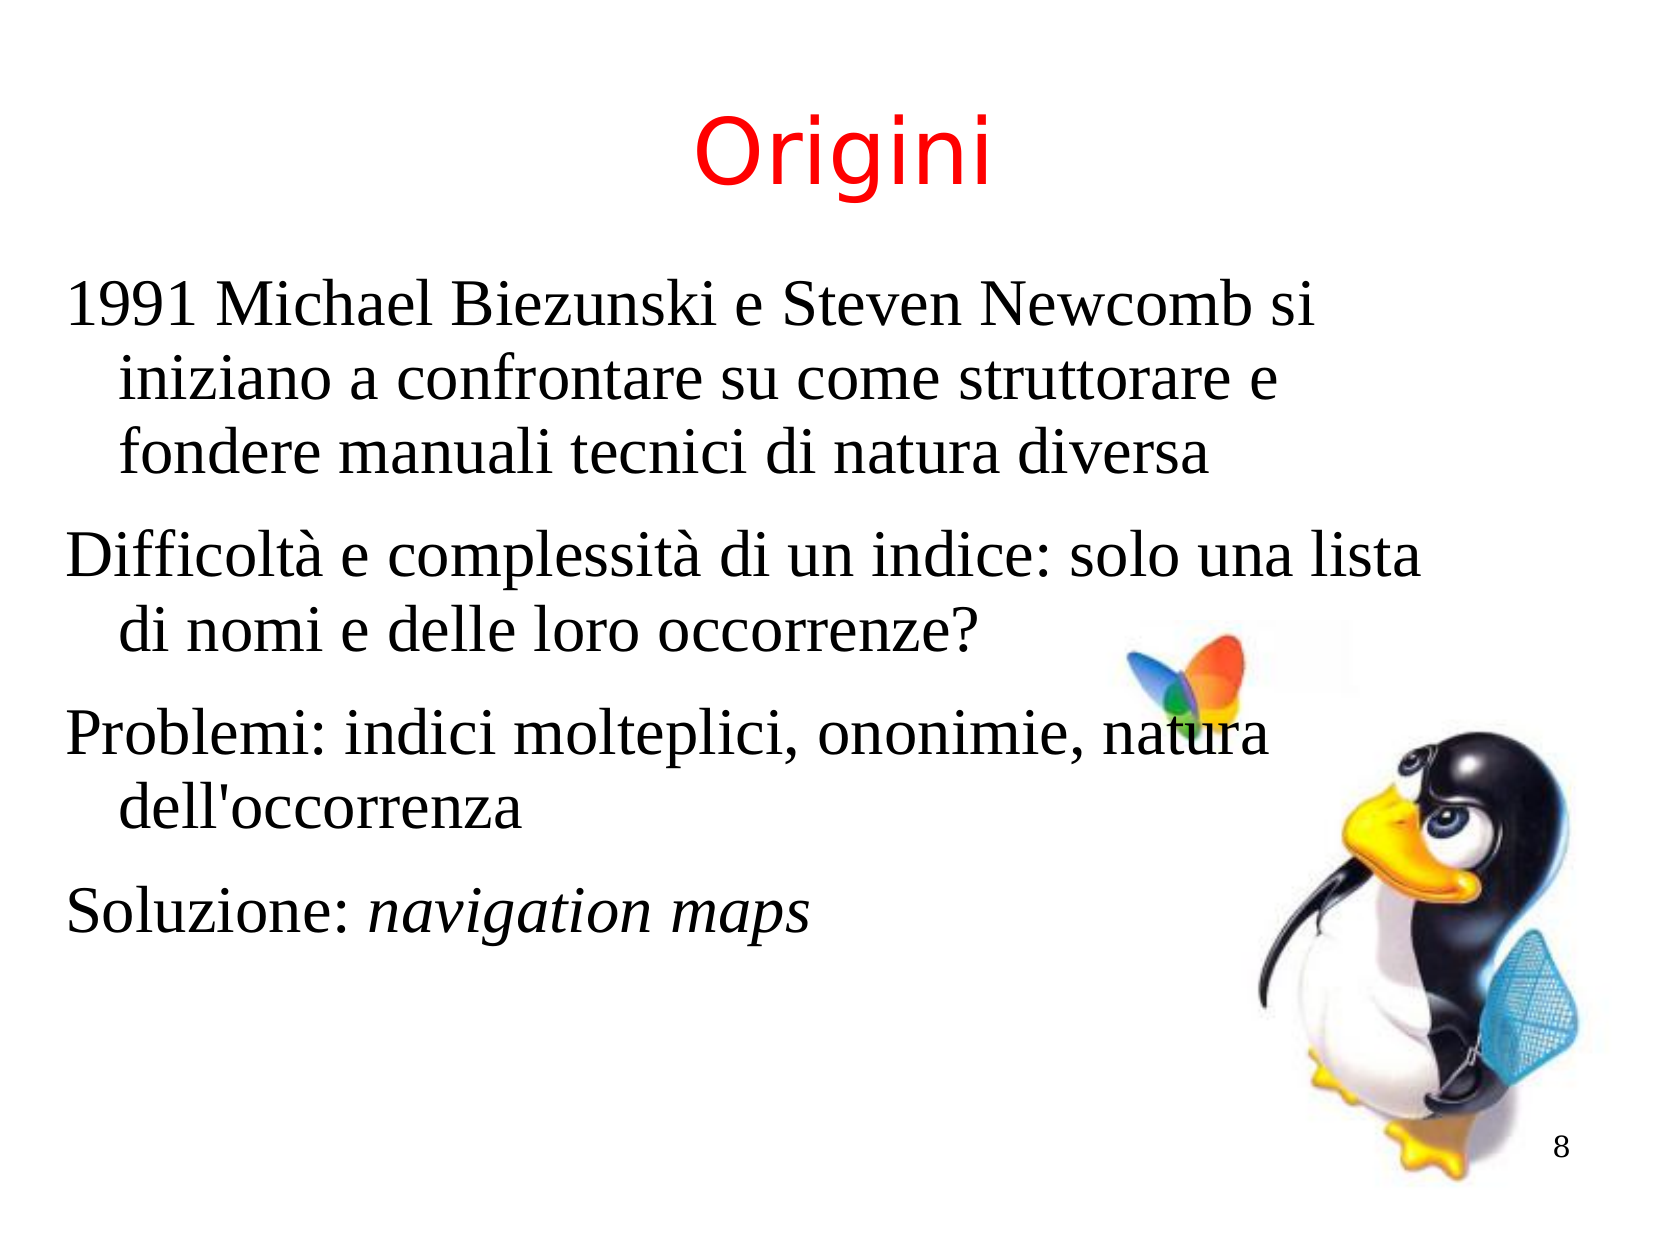

# Origini
1991 Michael Biezunski e Steven Newcomb si iniziano a confrontare su come struttorare e fondere manuali tecnici di natura diversa
Difficoltà e complessità di un indice: solo una lista di nomi e delle loro occorrenze?
Problemi: indici molteplici, ononimie, natura dell'occorrenza
Soluzione: navigation maps
8